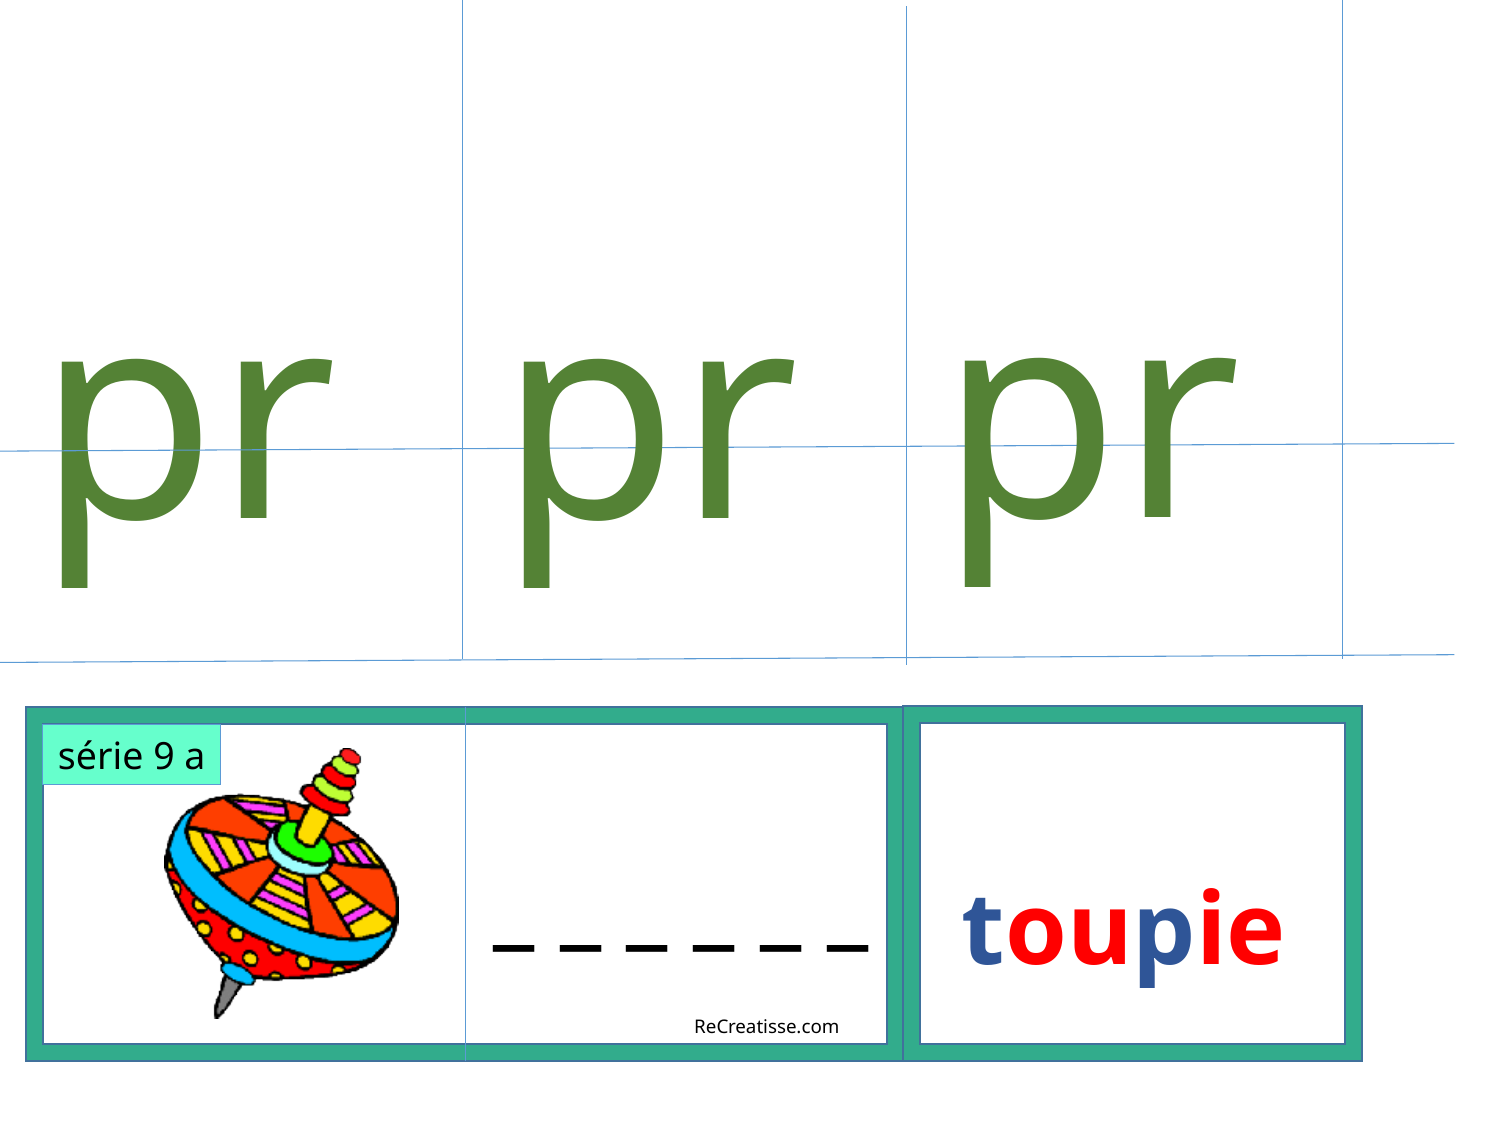

pr
pr
pr
série 9 a
_ _ _ _ _ _
toupie
ReCreatisse.com